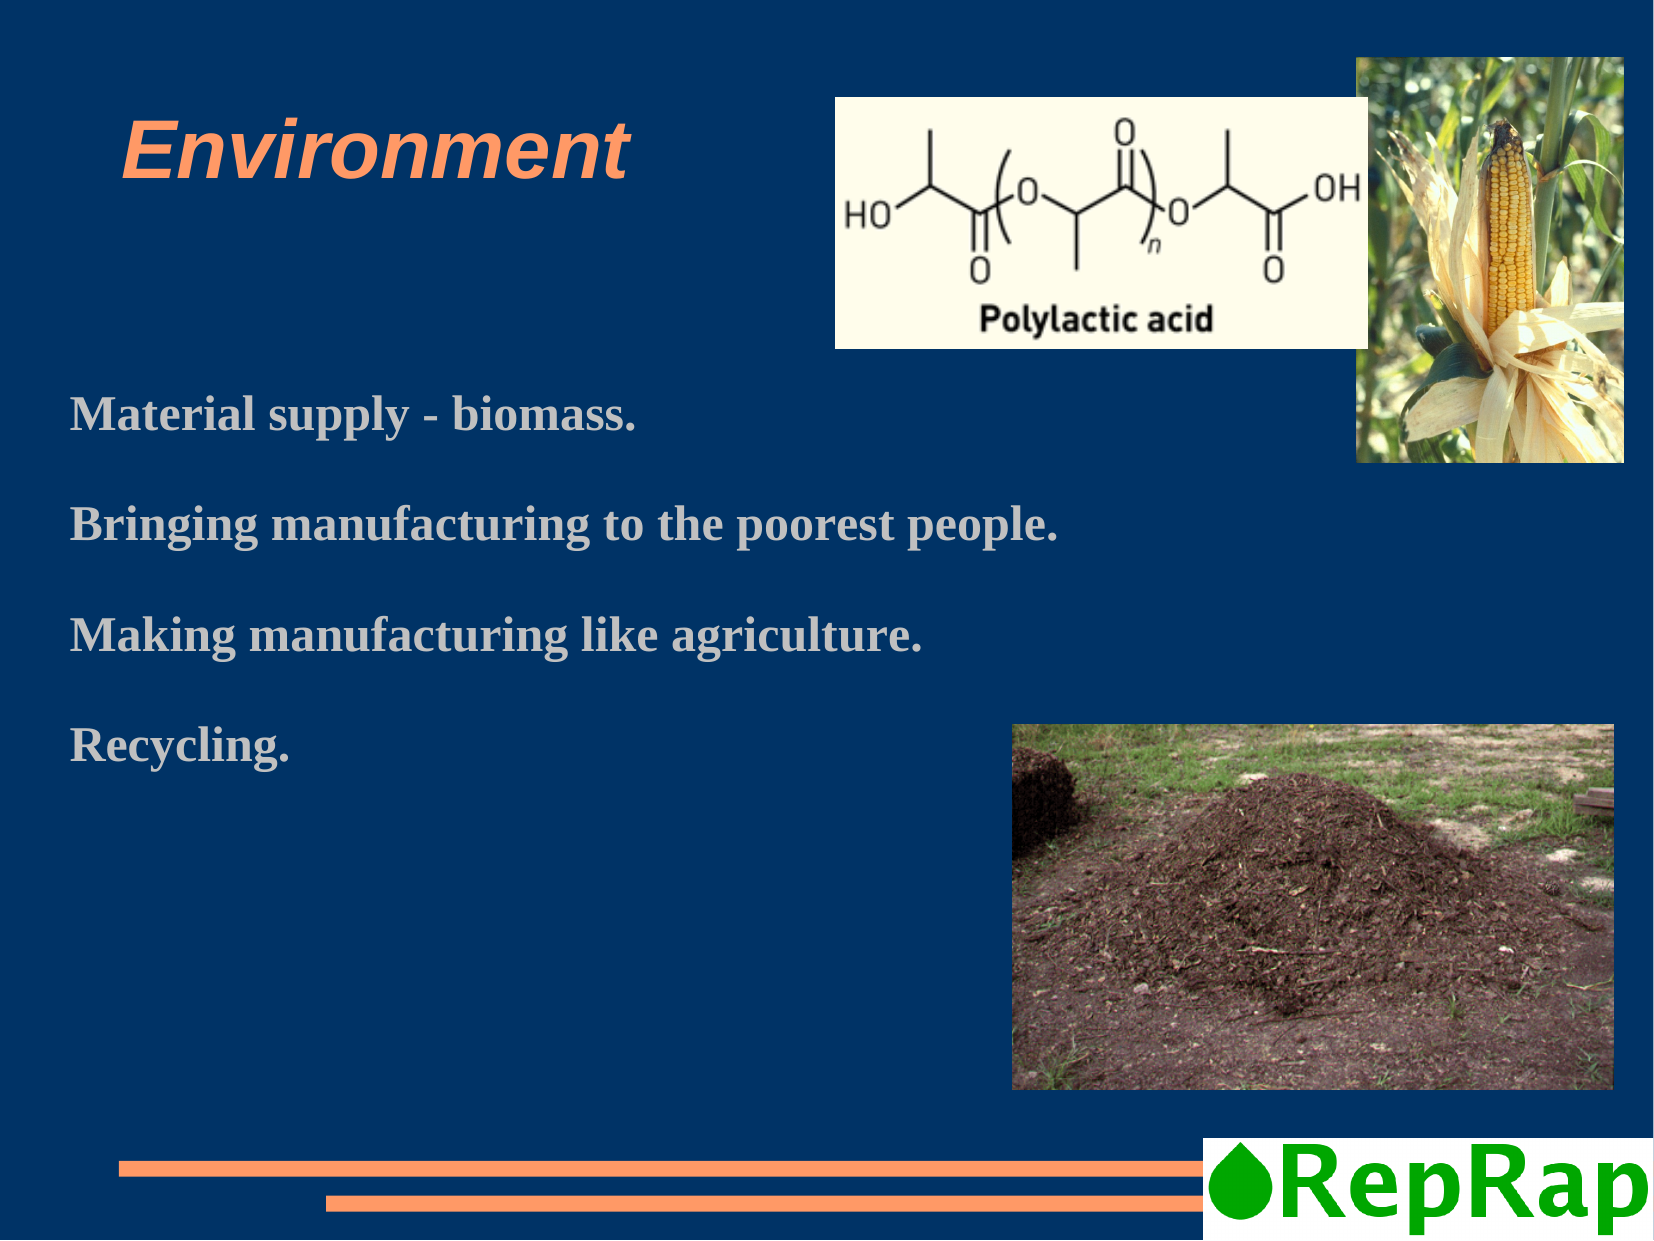

# Environment
 Material supply - biomass.
 Bringing manufacturing to the poorest people.
 Making manufacturing like agriculture.
 Recycling.